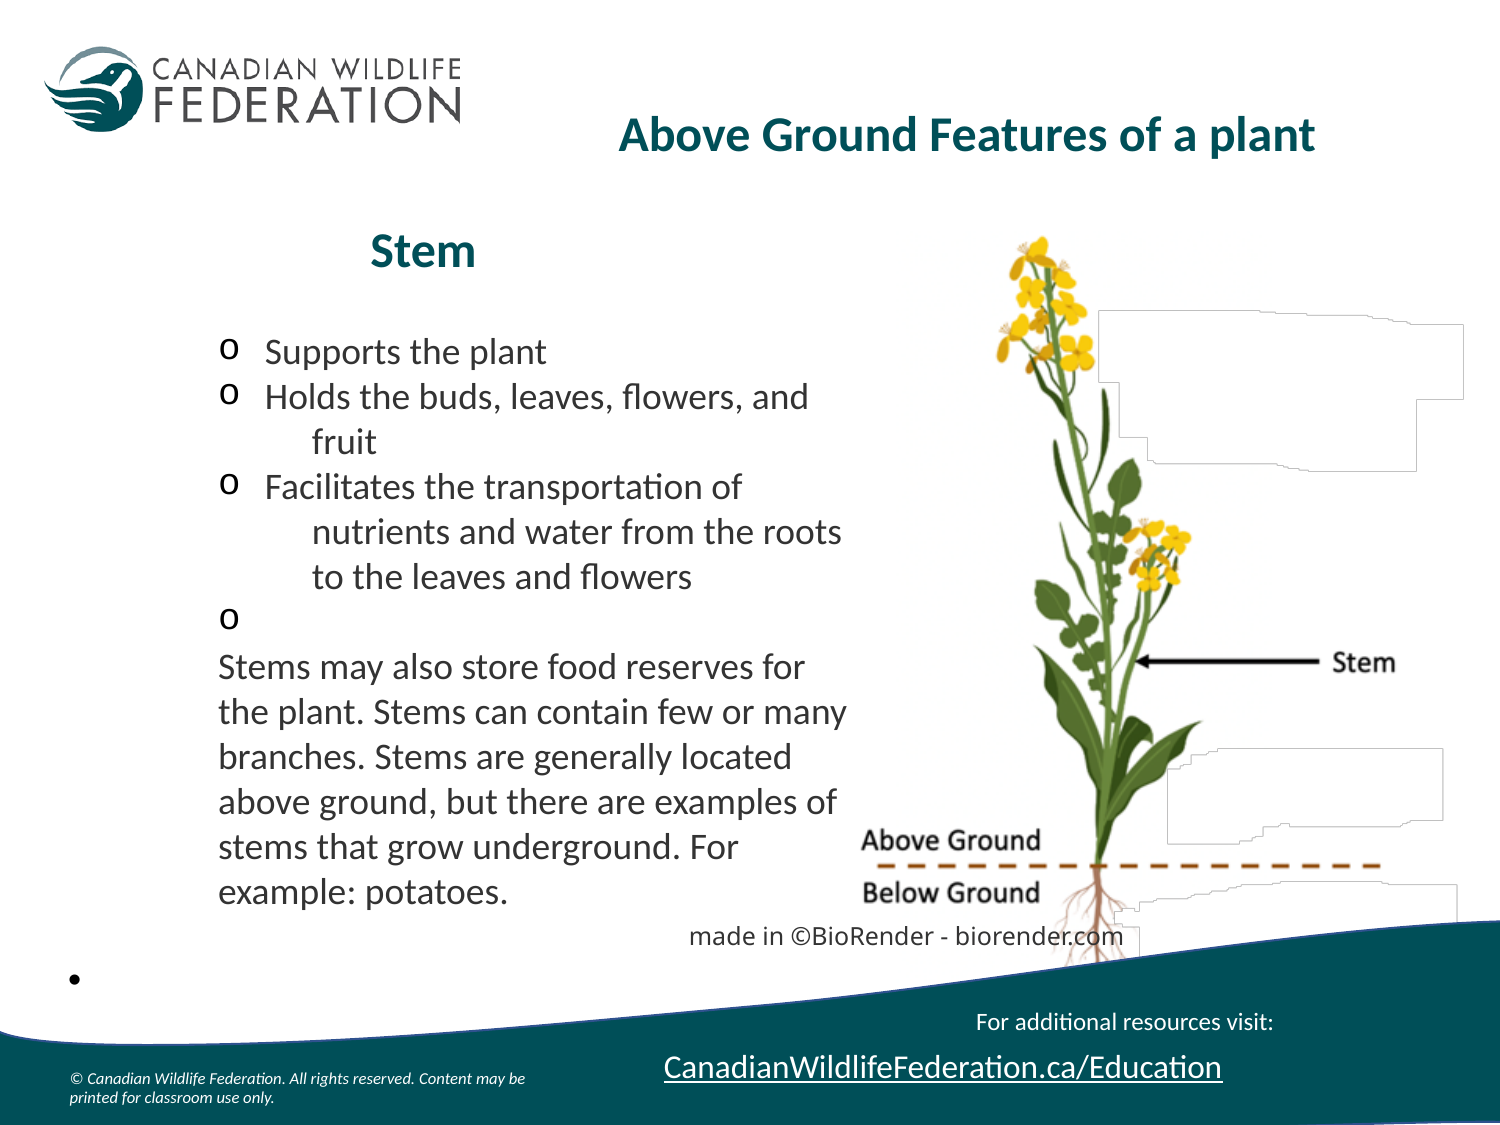

Above Ground Features of a plant
Stem
Supports the plant
Holds the buds, leaves, flowers, and fruit
Facilitates the transportation of nutrients and water from the roots to the leaves and flowers
Stems may also store food reserves for the plant. Stems can contain few or many branches. Stems are generally located above ground, but there are examples of stems that grow underground. For example: potatoes.
made in ©BioRender - biorender.com
For additional resources visit:
CanadianWildlifeFederation.ca/Education
© Canadian Wildlife Federation. All rights reserved. Content may be printed for classroom use only.